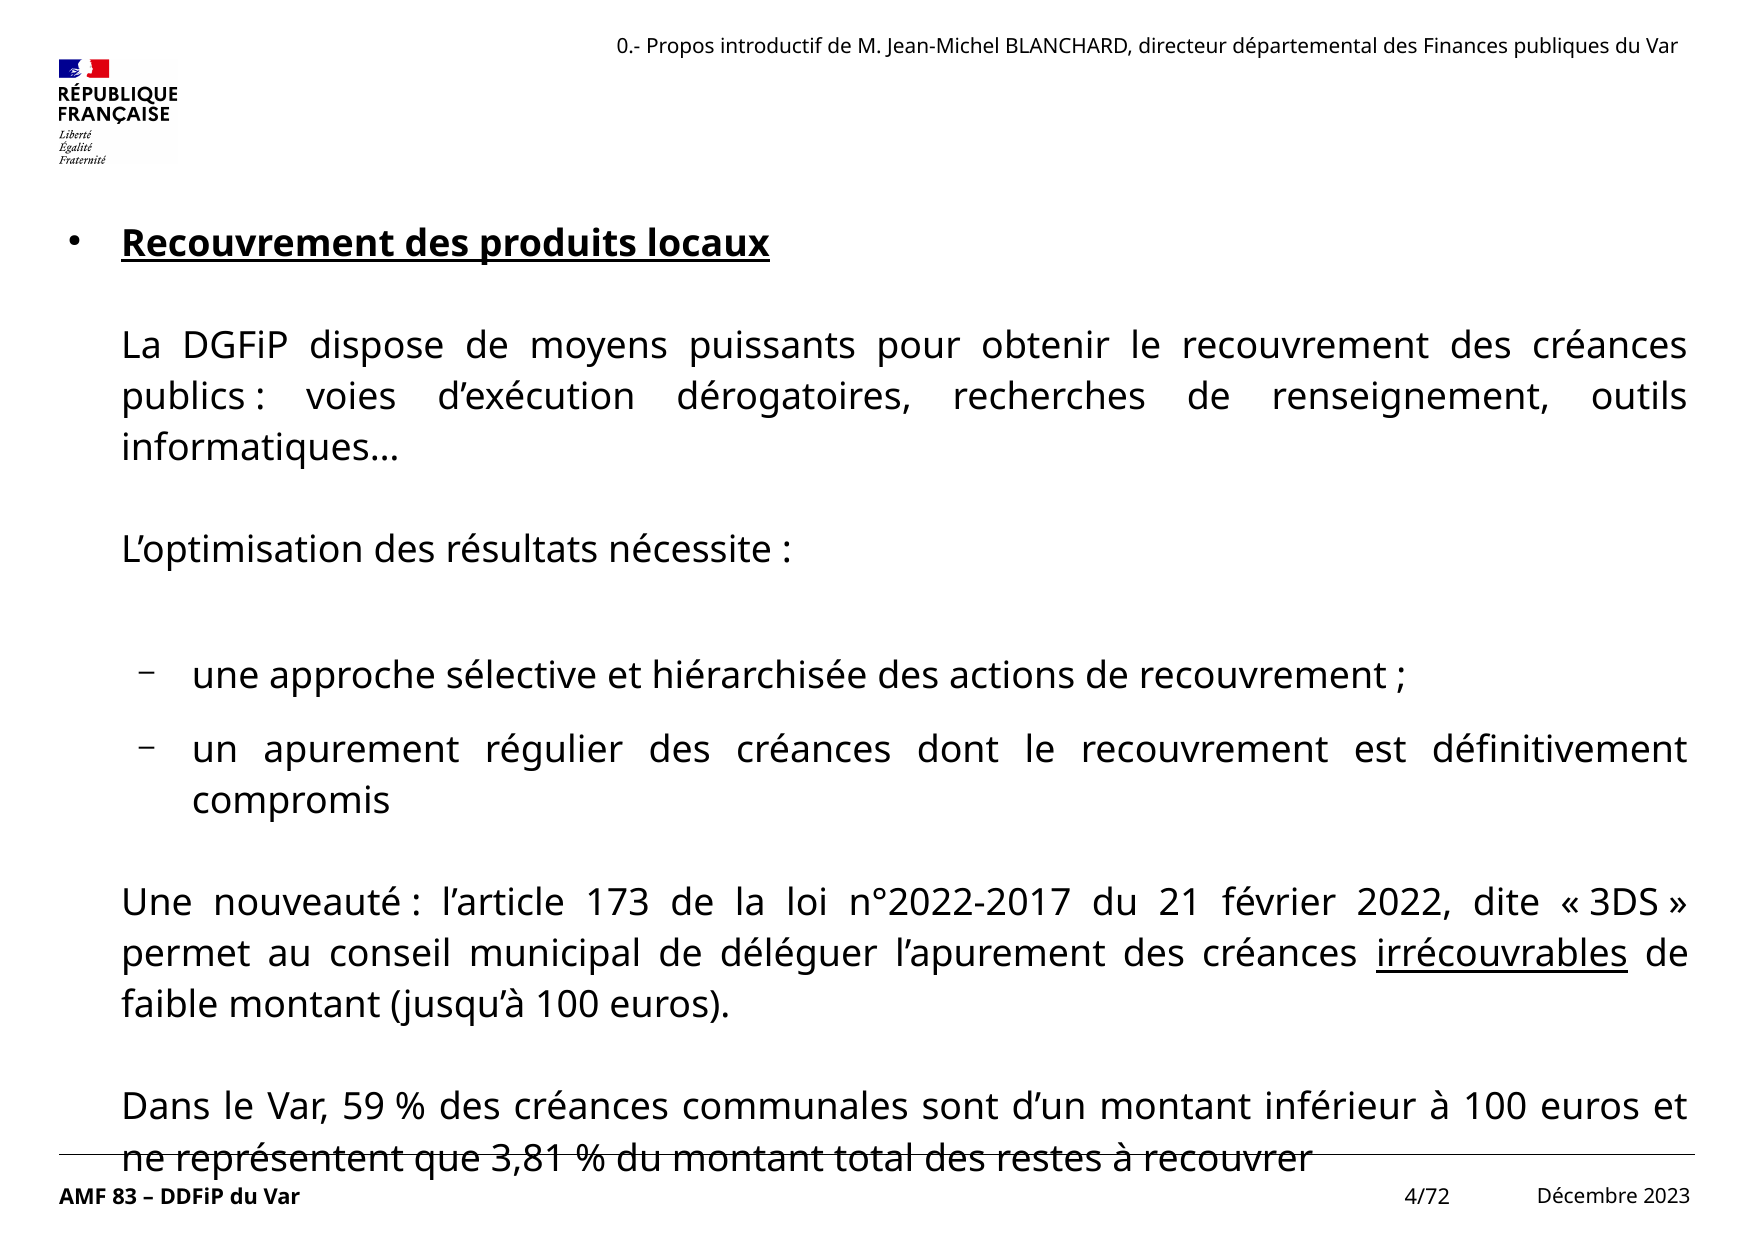

0.- Propos introductif de M. Jean-Michel BLANCHARD, directeur départemental des Finances publiques du Var
# Recouvrement des produits locaux
La DGFiP dispose de moyens puissants pour obtenir le recouvrement des créances publics : voies d’exécution dérogatoires, recherches de renseignement, outils informatiques…
L’optimisation des résultats nécessite :
une approche sélective et hiérarchisée des actions de recouvrement ;
un apurement régulier des créances dont le recouvrement est définitivement compromis
Une nouveauté : l’article 173 de la loi n°2022-2017 du 21 février 2022, dite « 3DS » permet au conseil municipal de déléguer l’apurement des créances irrécouvrables de faible montant (jusqu’à 100 euros).
Dans le Var, 59 % des créances communales sont d’un montant inférieur à 100 euros et ne représentent que 3,81 % du montant total des restes à recouvrer